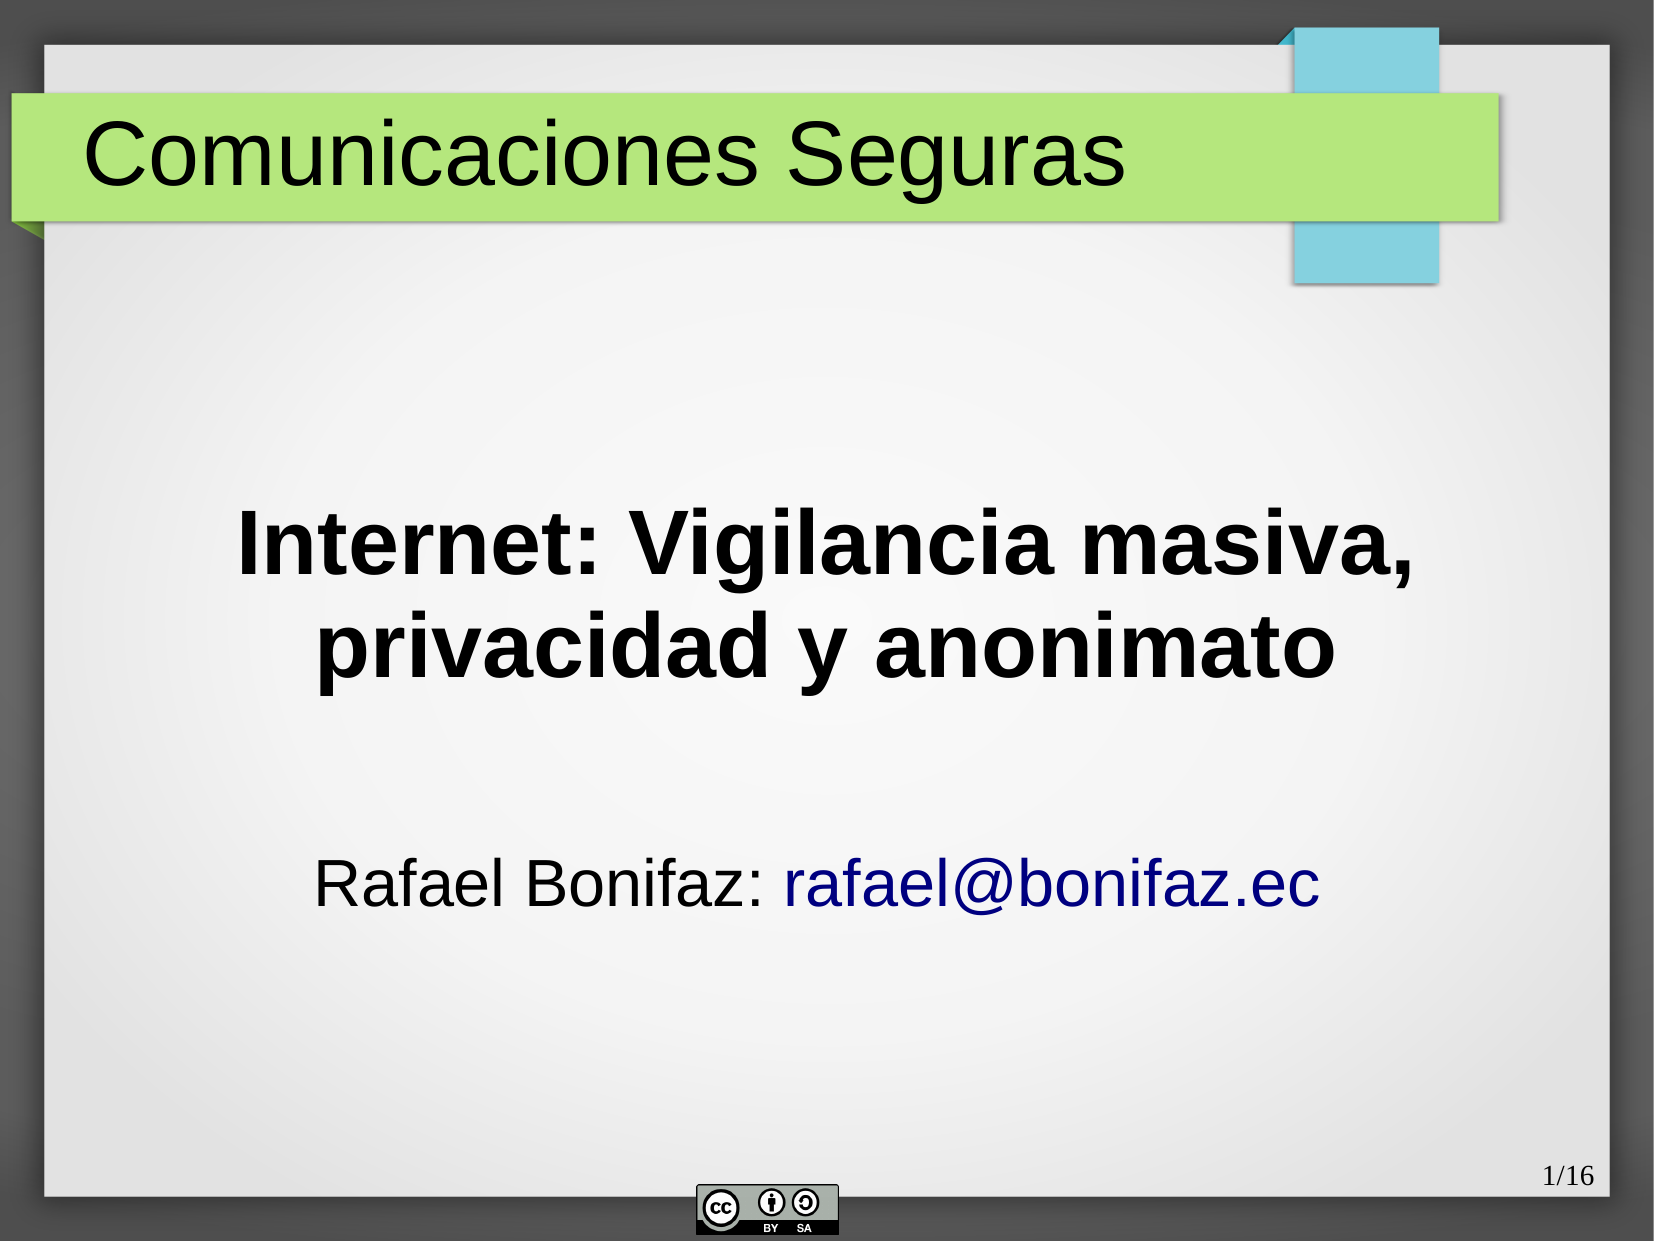

# Comunicaciones Seguras
Internet: Vigilancia masiva, privacidad y anonimato
Rafael Bonifaz: rafael@bonifaz.ec
1